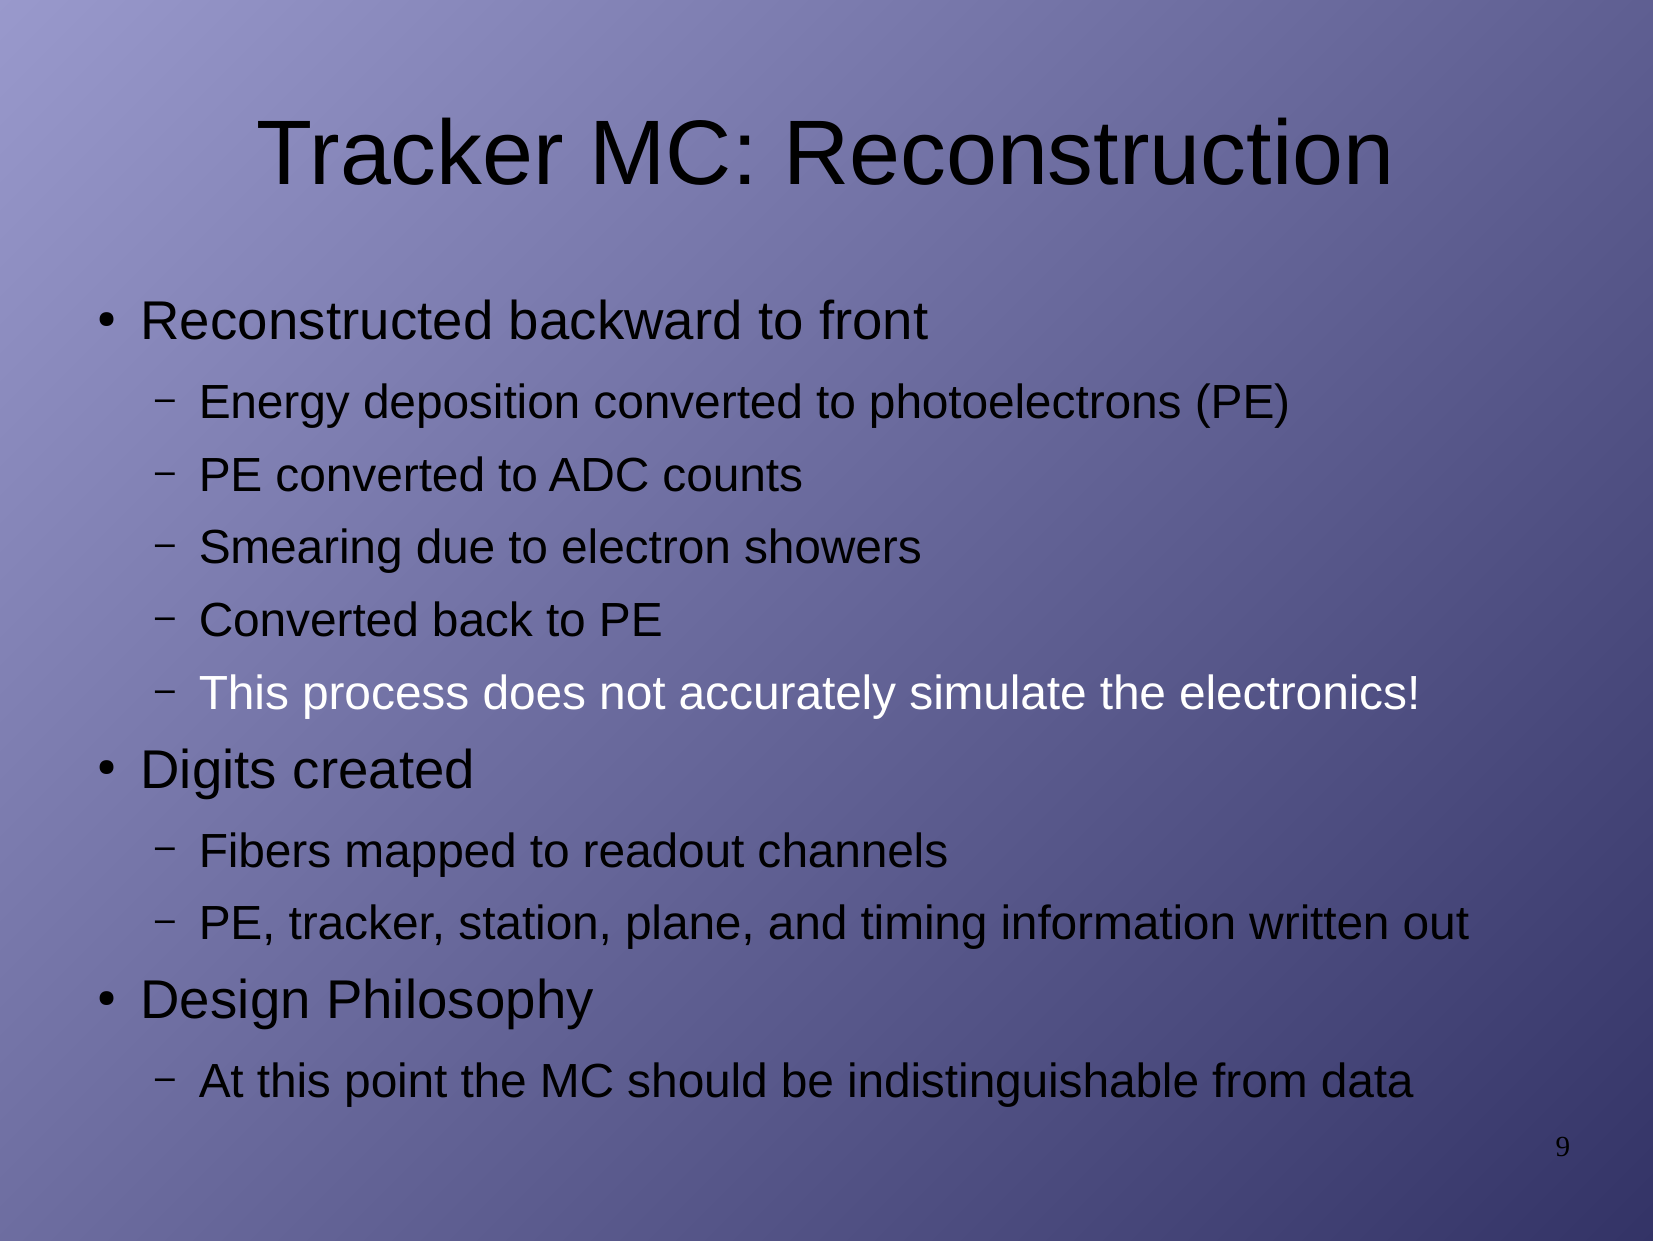

# Tracker MC: Reconstruction
Reconstructed backward to front
Energy deposition converted to photoelectrons (PE)
PE converted to ADC counts
Smearing due to electron showers
Converted back to PE
This process does not accurately simulate the electronics!
Digits created
Fibers mapped to readout channels
PE, tracker, station, plane, and timing information written out
Design Philosophy
At this point the MC should be indistinguishable from data
9